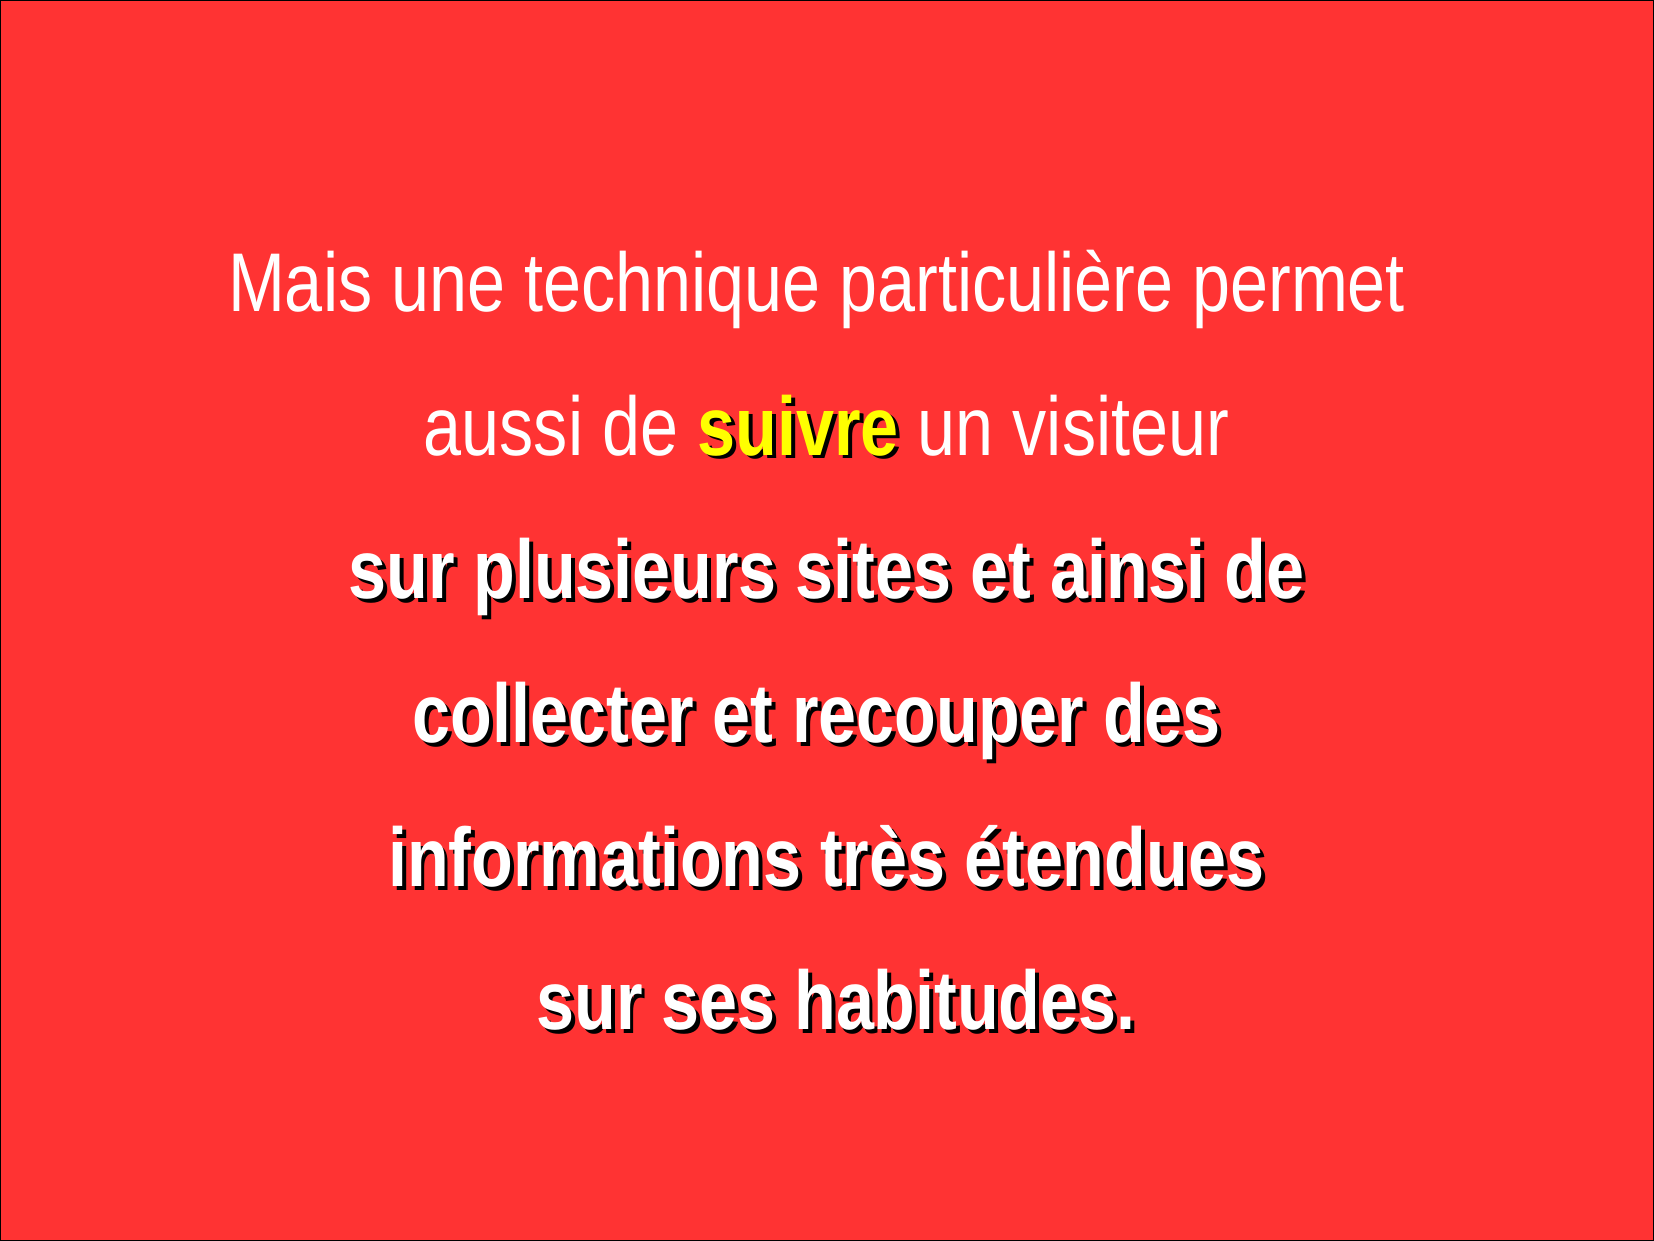

Mais une technique particulière permet
aussi de suivre un visiteur
 sur plusieurs sites et ainsi de
collecter et recouper des
informations très étendues
 sur ses habitudes.
# Les cookies